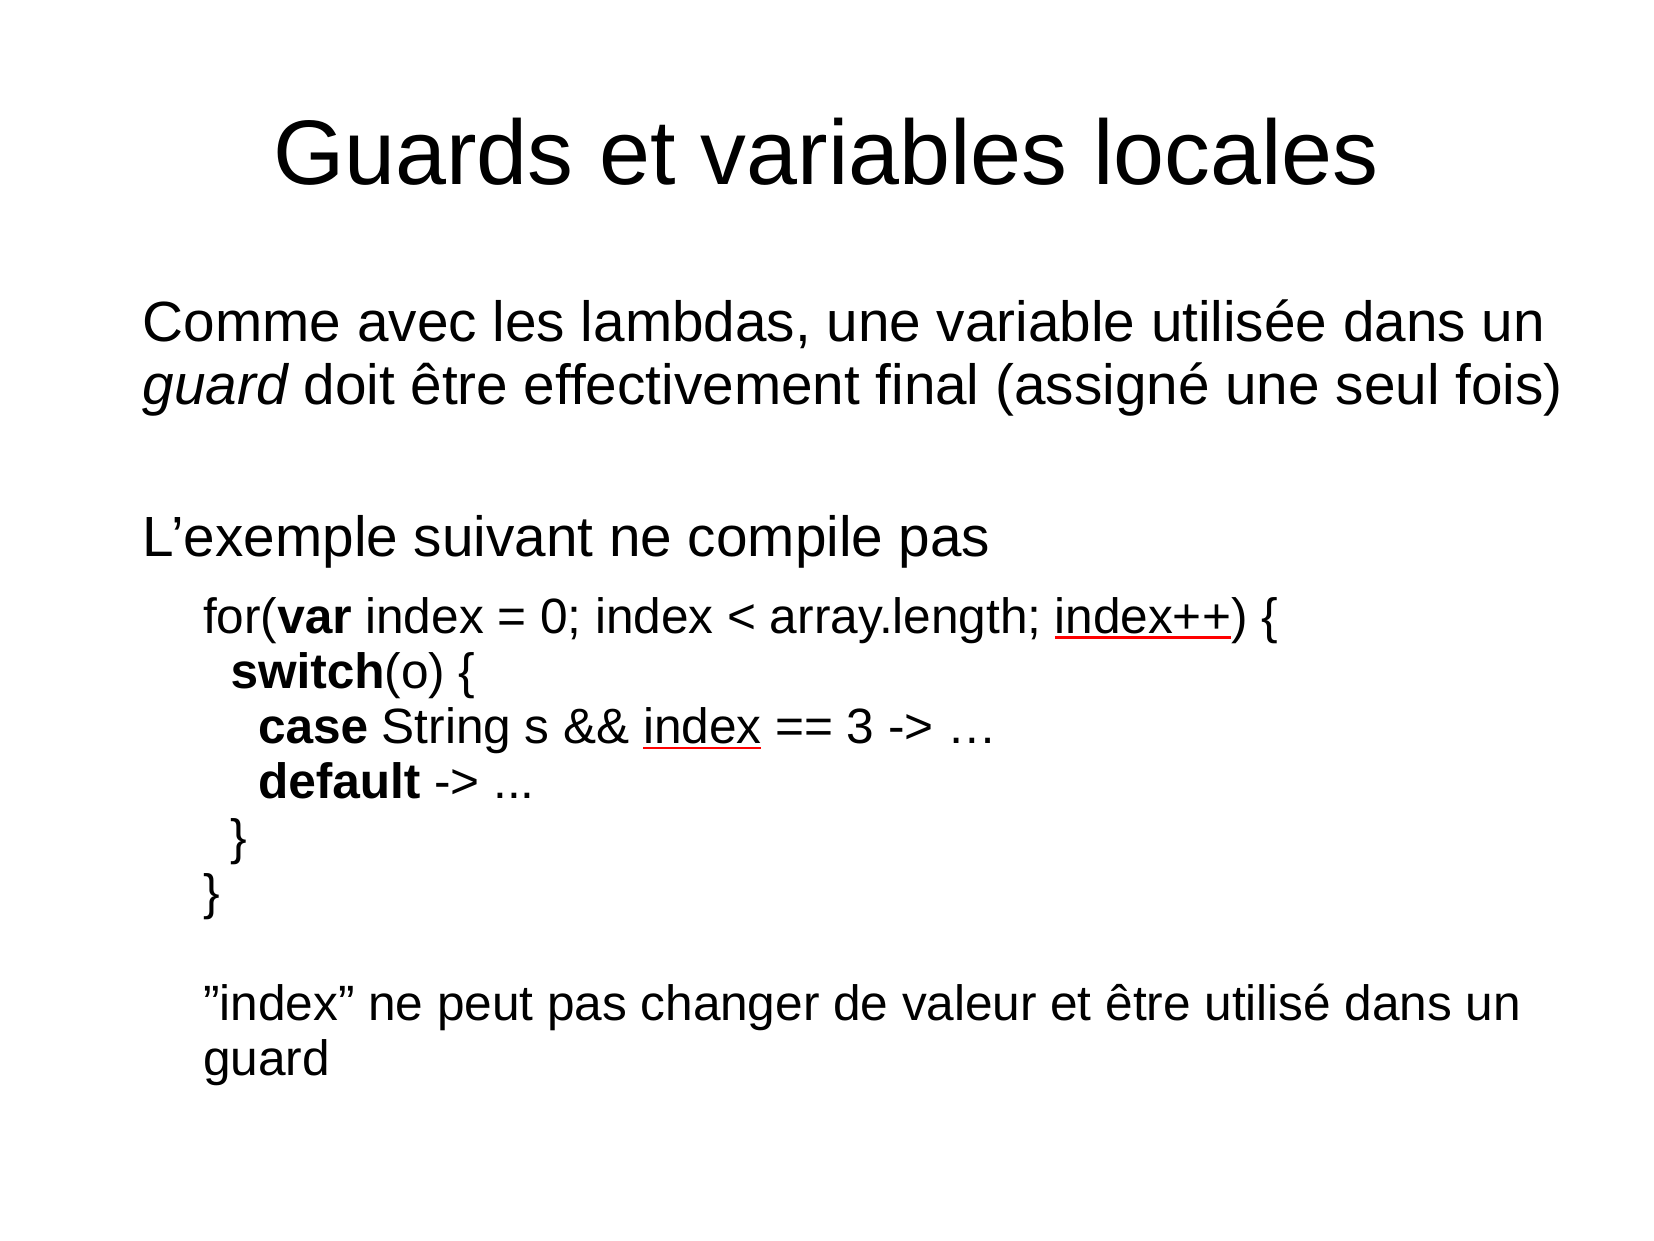

# Guards et variables locales
Comme avec les lambdas, une variable utilisée dans un guard doit être effectivement final (assigné une seul fois)
L’exemple suivant ne compile pas
for(var index = 0; index < array.length; index++) {
 switch(o) {
 case String s && index == 3 -> …
 default -> ...
 }
}
”index” ne peut pas changer de valeur et être utilisé dans un guard